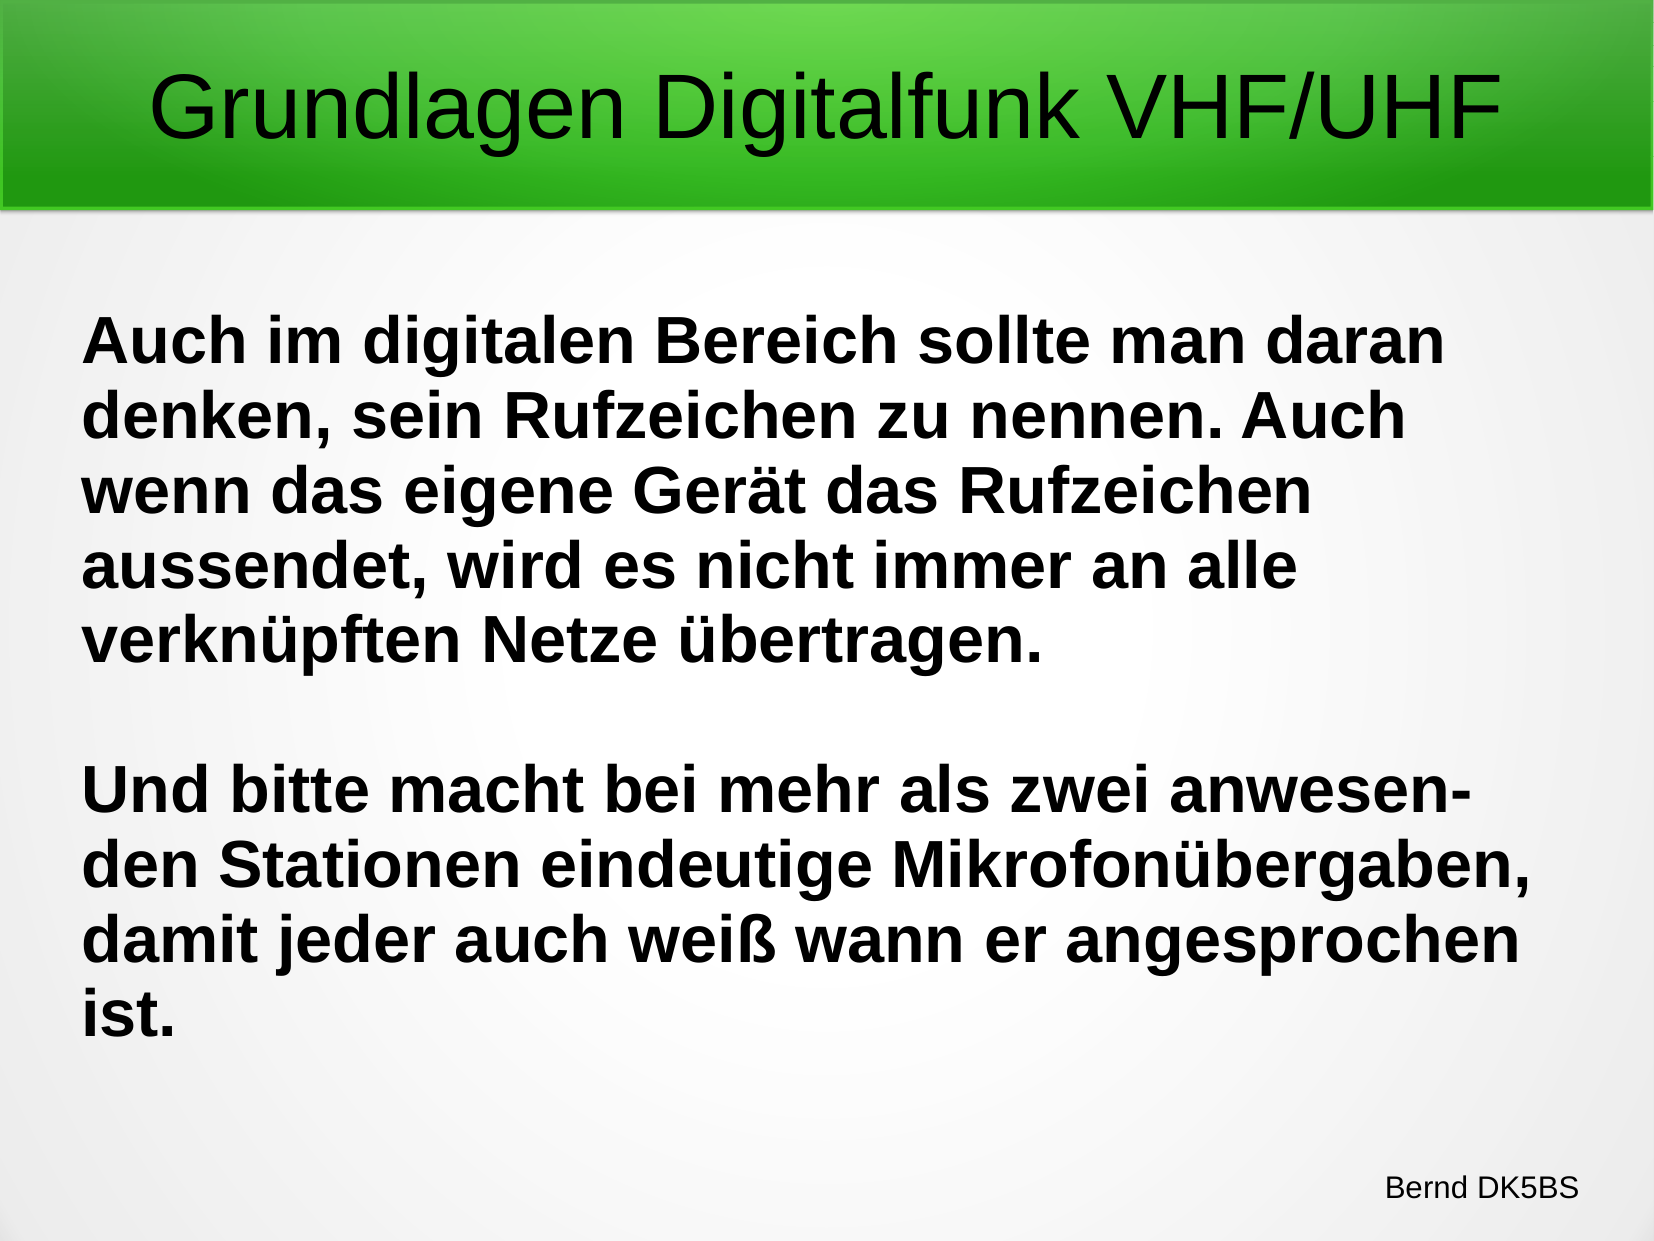

# Grundlagen Digitalfunk VHF/UHF
Auch im digitalen Bereich sollte man daran denken, sein Rufzeichen zu nennen. Auch wenn das eigene Gerät das Rufzeichen aussendet, wird es nicht immer an alle verknüpften Netze übertragen.
Und bitte macht bei mehr als zwei anwesen-den Stationen eindeutige Mikrofonübergaben, damit jeder auch weiß wann er angesprochen ist.
Bernd DK5BS